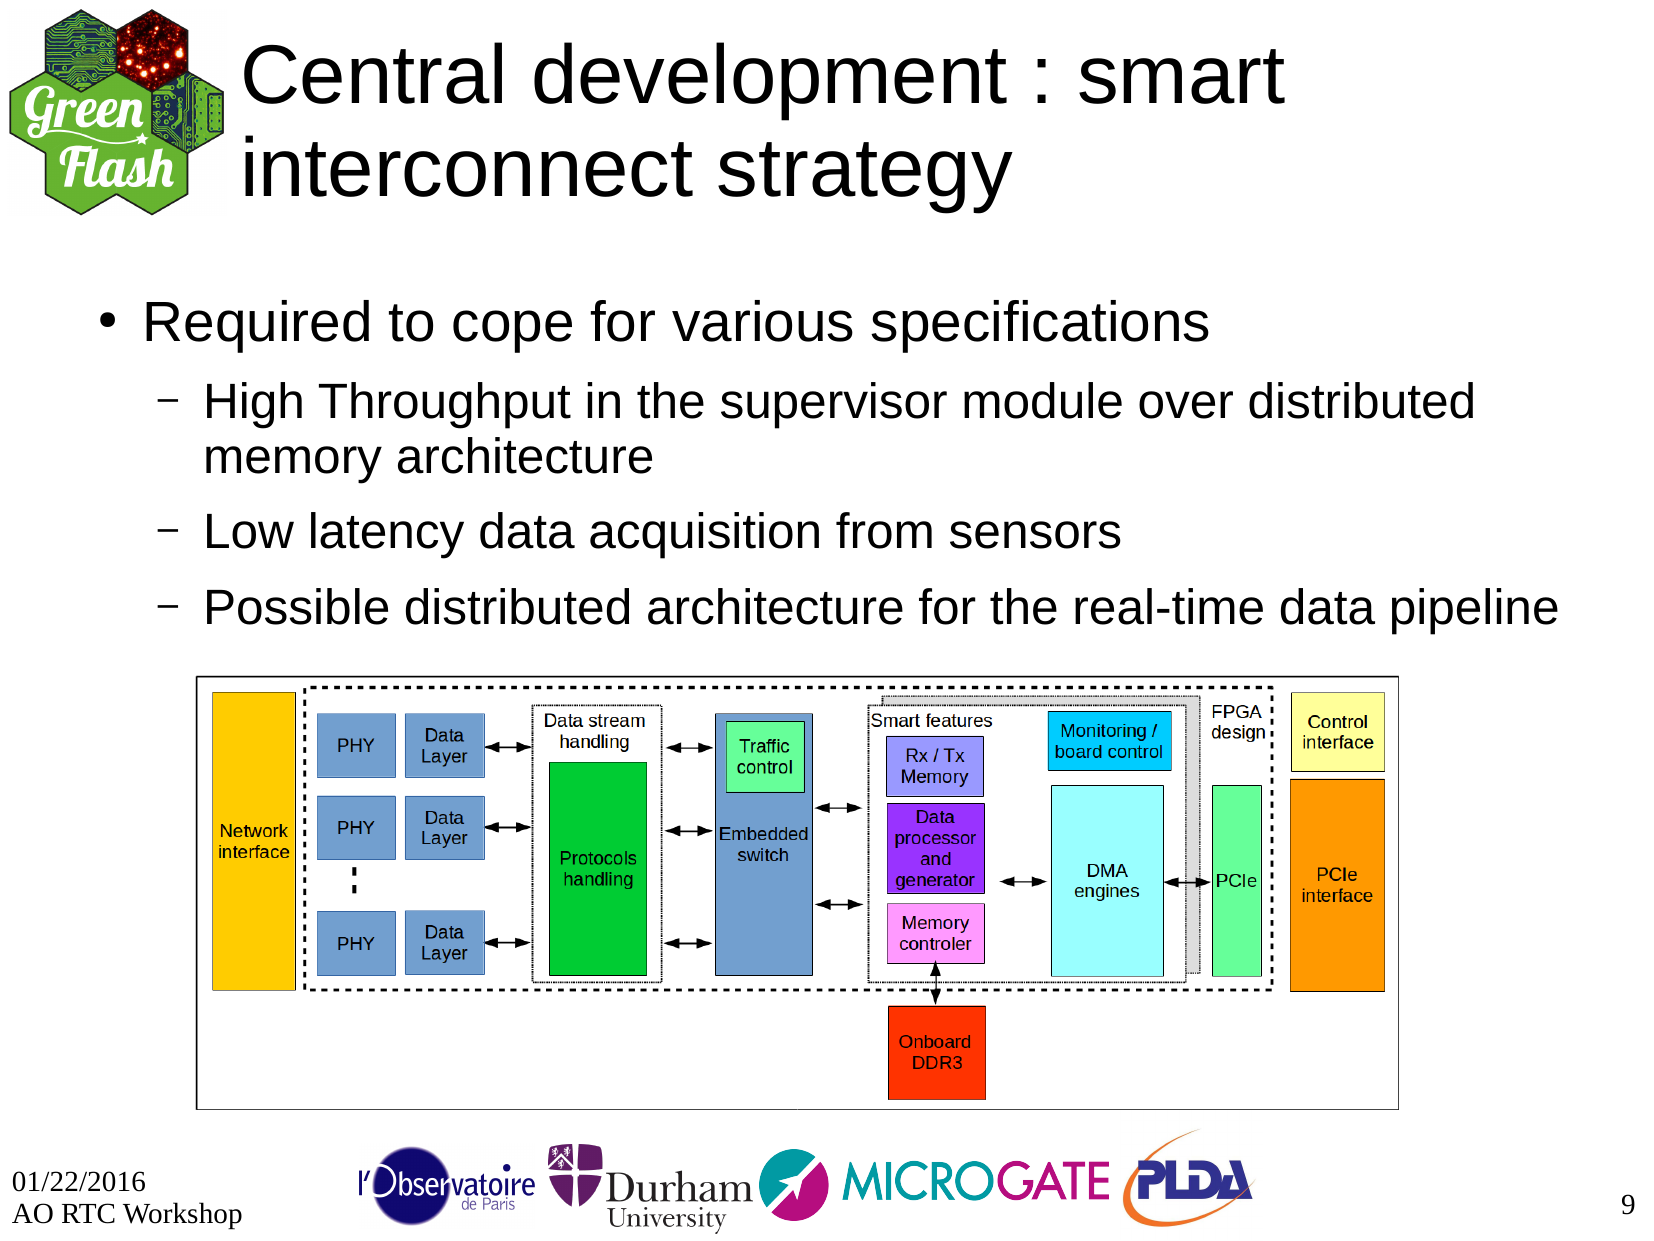

# Central development : smart interconnect strategy
Required to cope for various specifications
High Throughput in the supervisor module over distributed memory architecture
Low latency data acquisition from sensors
Possible distributed architecture for the real-time data pipeline
01/22/2016
9